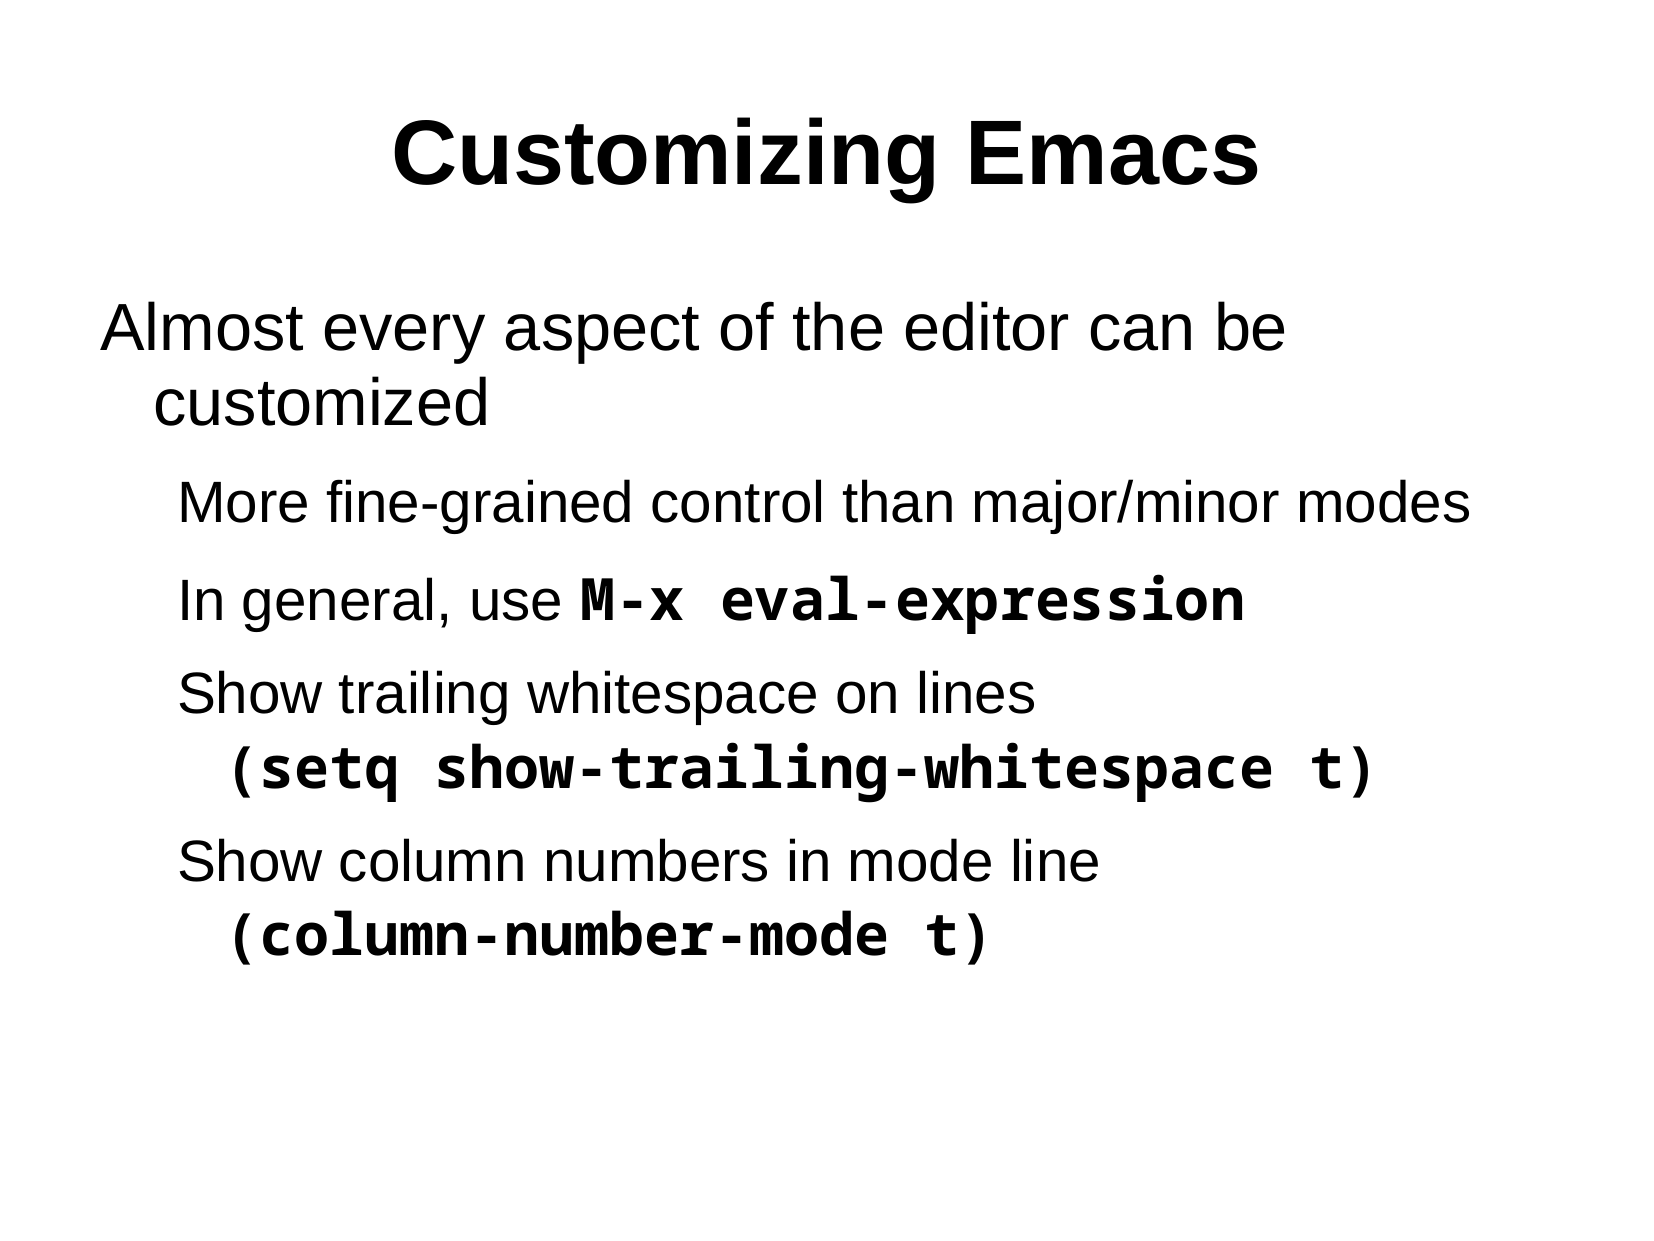

# Customizing Emacs
Almost every aspect of the editor can be customized
More fine-grained control than major/minor modes
In general, use M-x eval-expression
Show trailing whitespace on lines
(setq show-trailing-whitespace t)
Show column numbers in mode line
(column-number-mode t)